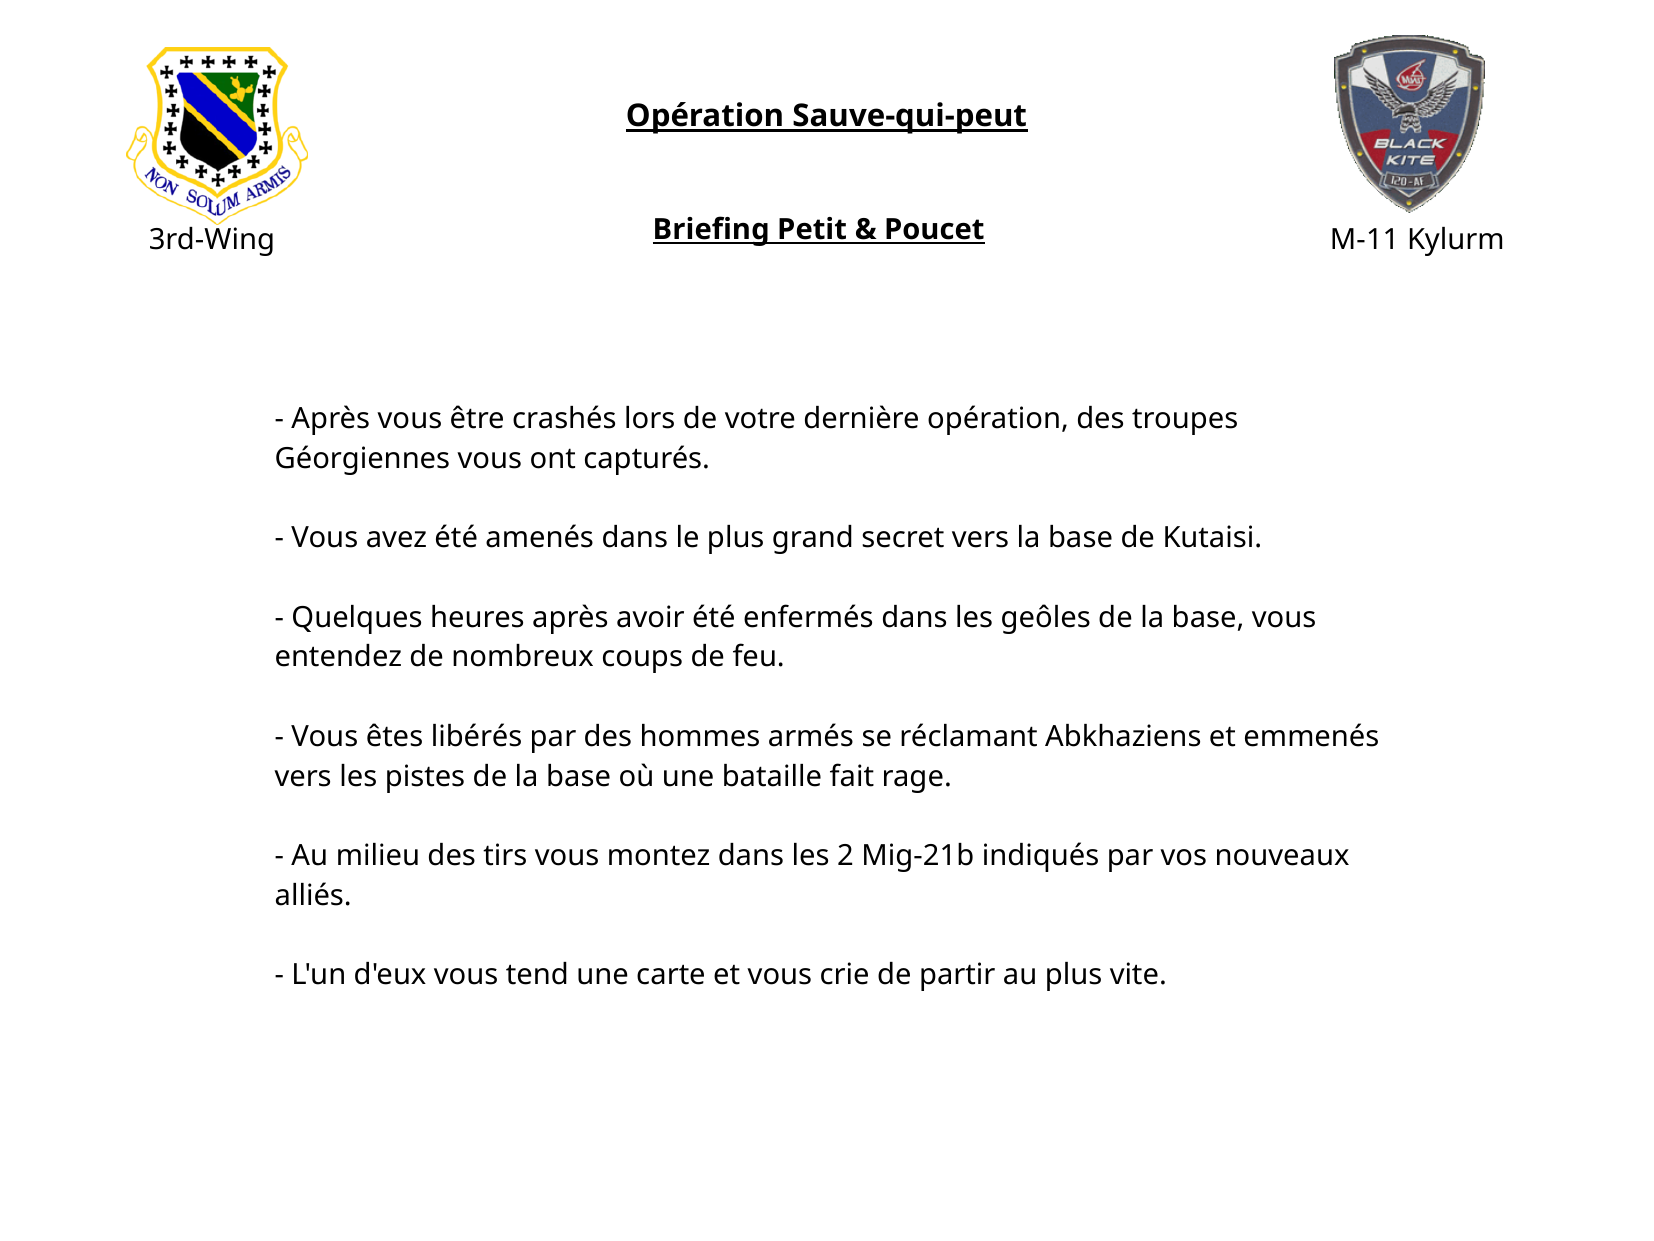

# Opération Sauve-qui-peut 3rd-Wing															M-11 Kylurm
Briefing Petit & Poucet
- Après vous être crashés lors de votre dernière opération, des troupes Géorgiennes vous ont capturés.
- Vous avez été amenés dans le plus grand secret vers la base de Kutaisi.
- Quelques heures après avoir été enfermés dans les geôles de la base, vous entendez de nombreux coups de feu.
- Vous êtes libérés par des hommes armés se réclamant Abkhaziens et emmenés vers les pistes de la base où une bataille fait rage.
- Au milieu des tirs vous montez dans les 2 Mig-21b indiqués par vos nouveaux alliés.
- L'un d'eux vous tend une carte et vous crie de partir au plus vite.